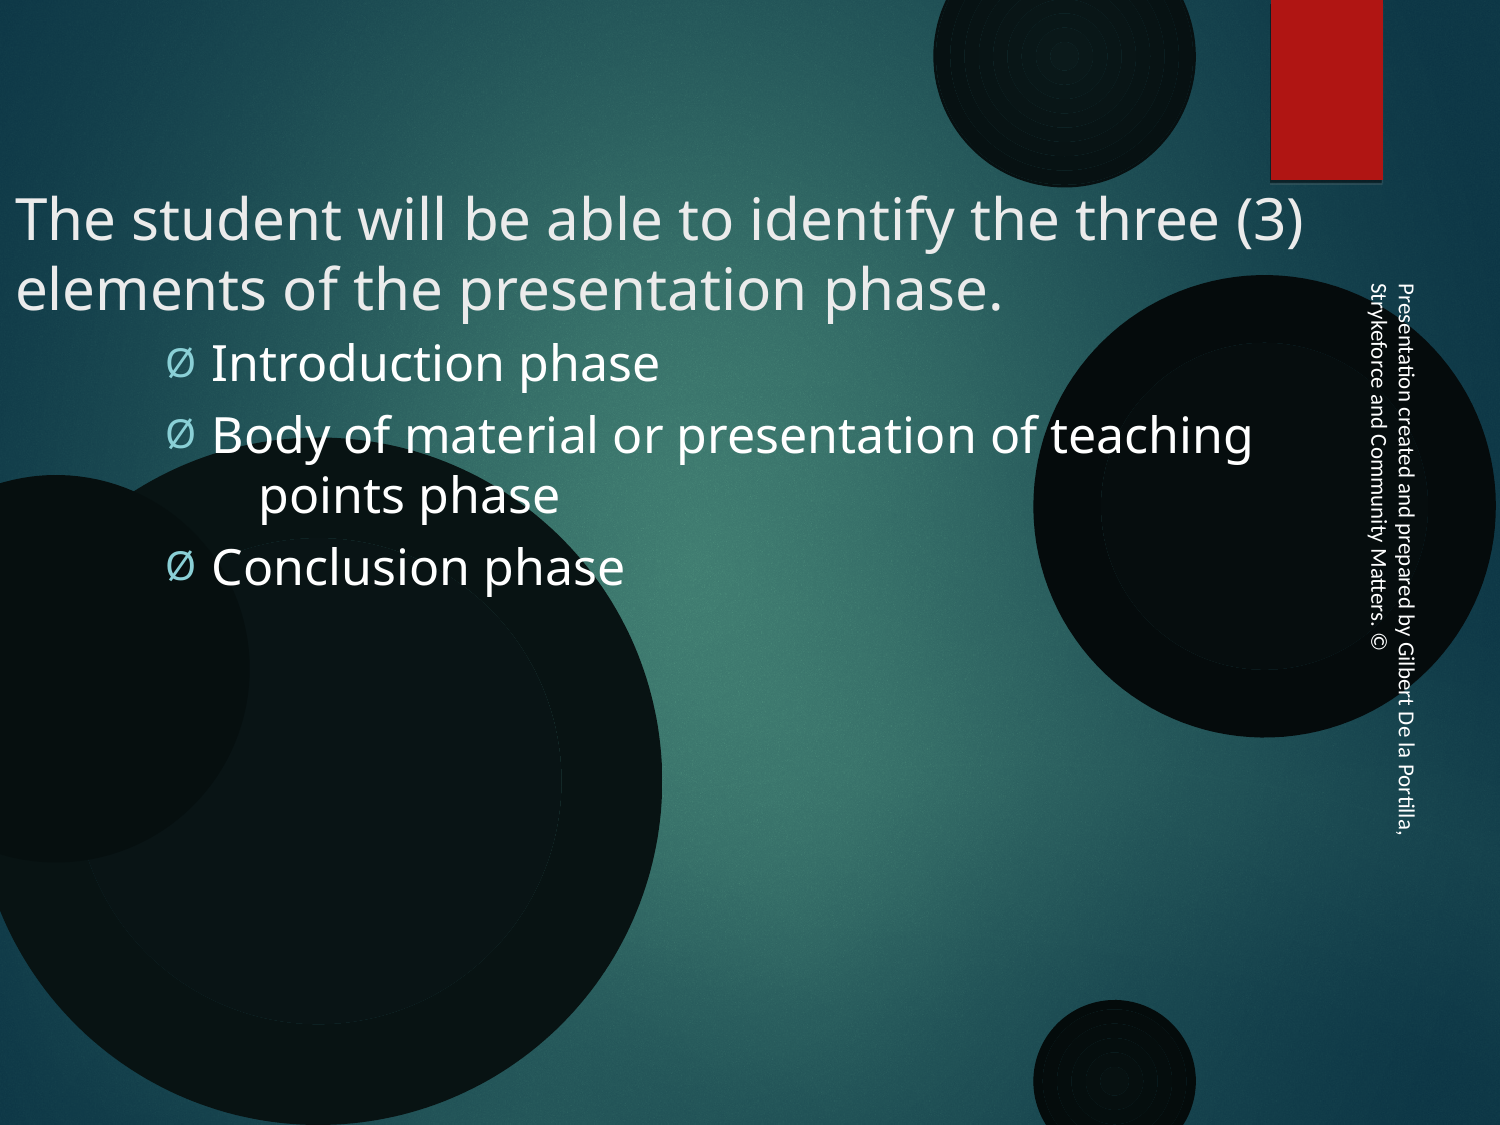

# The student will be able to identify the three (3) elements of the presentation phase.
Introduction phase
Body of material or presentation of teaching points phase
Conclusion phase
Presentation created and prepared by Gilbert De la Portilla, Strykeforce and Community Matters. ©